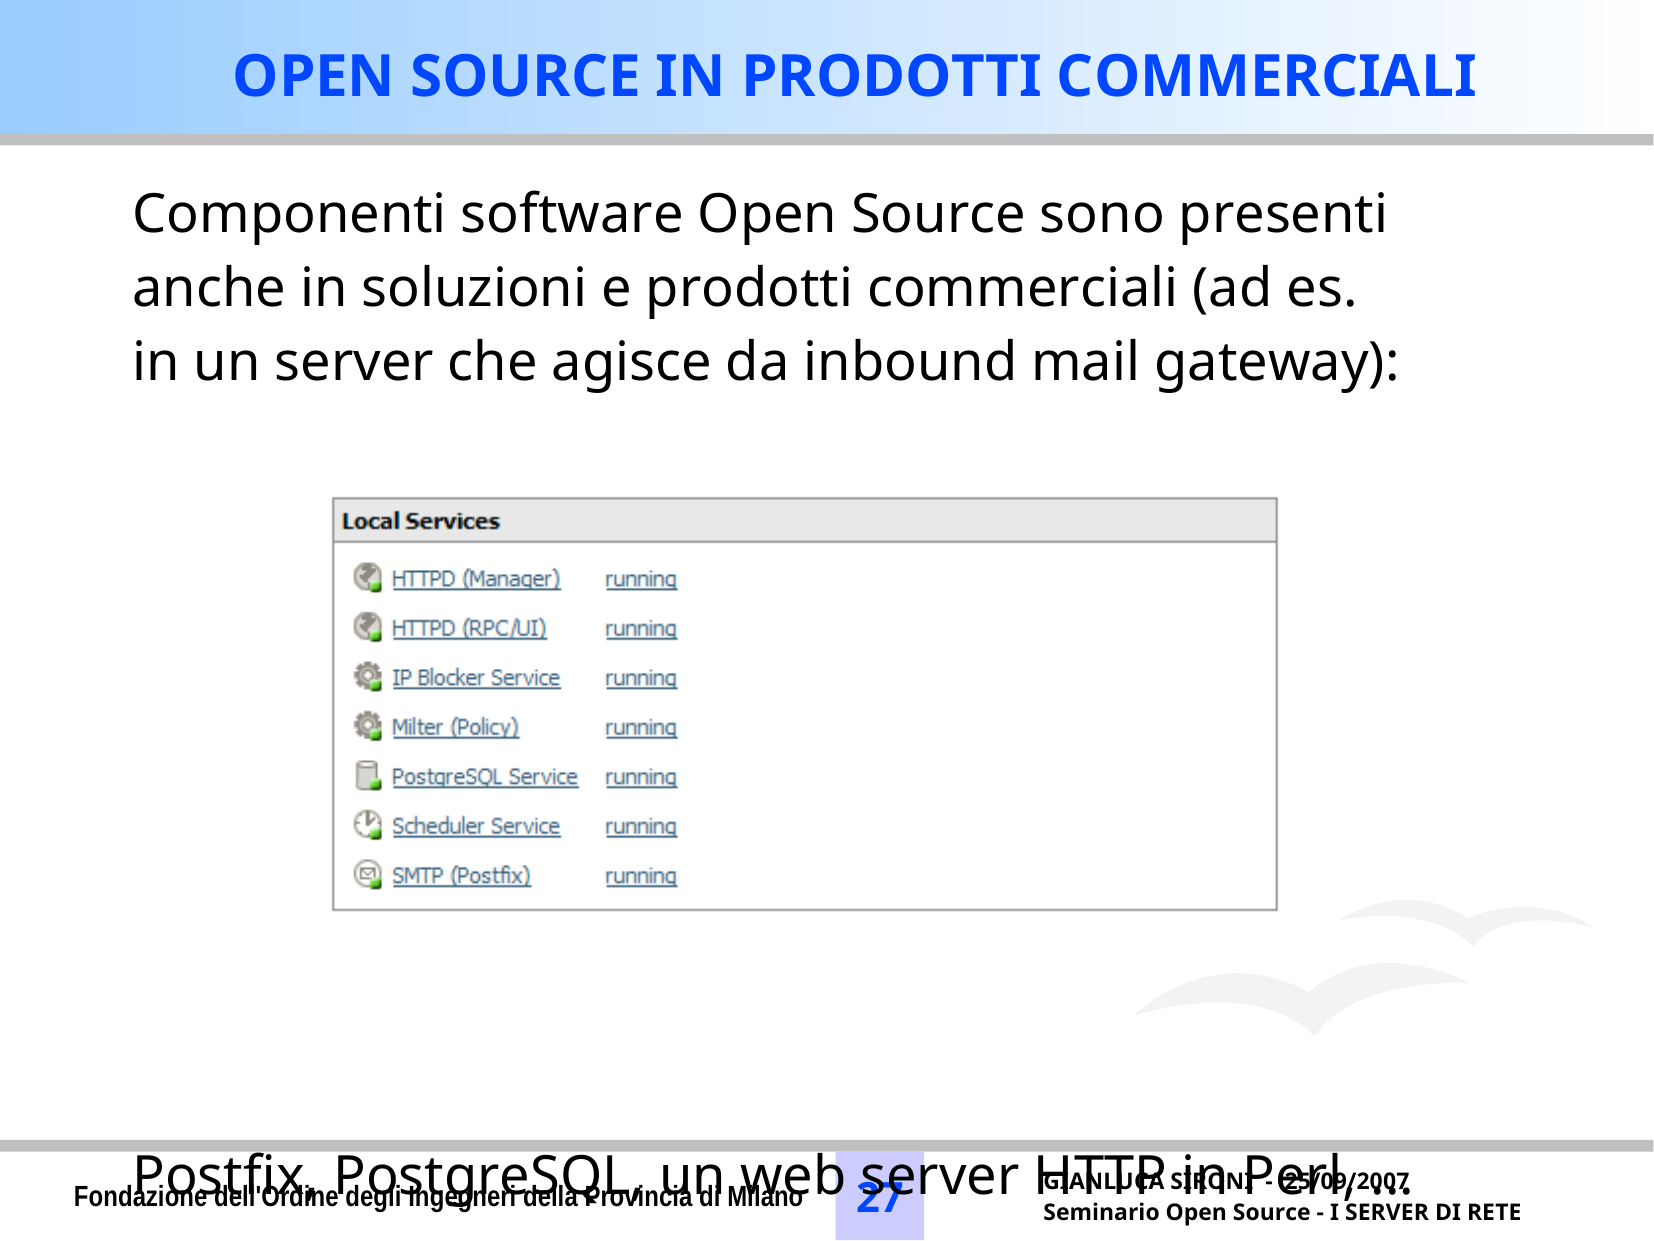

# OPEN SOURCE IN PRODOTTI COMMERCIALI
Componenti software Open Source sono presenti
anche in soluzioni e prodotti commerciali (ad es.
in un server che agisce da inbound mail gateway):
Postfix, PostgreSQL, un web server HTTP in Perl, ...